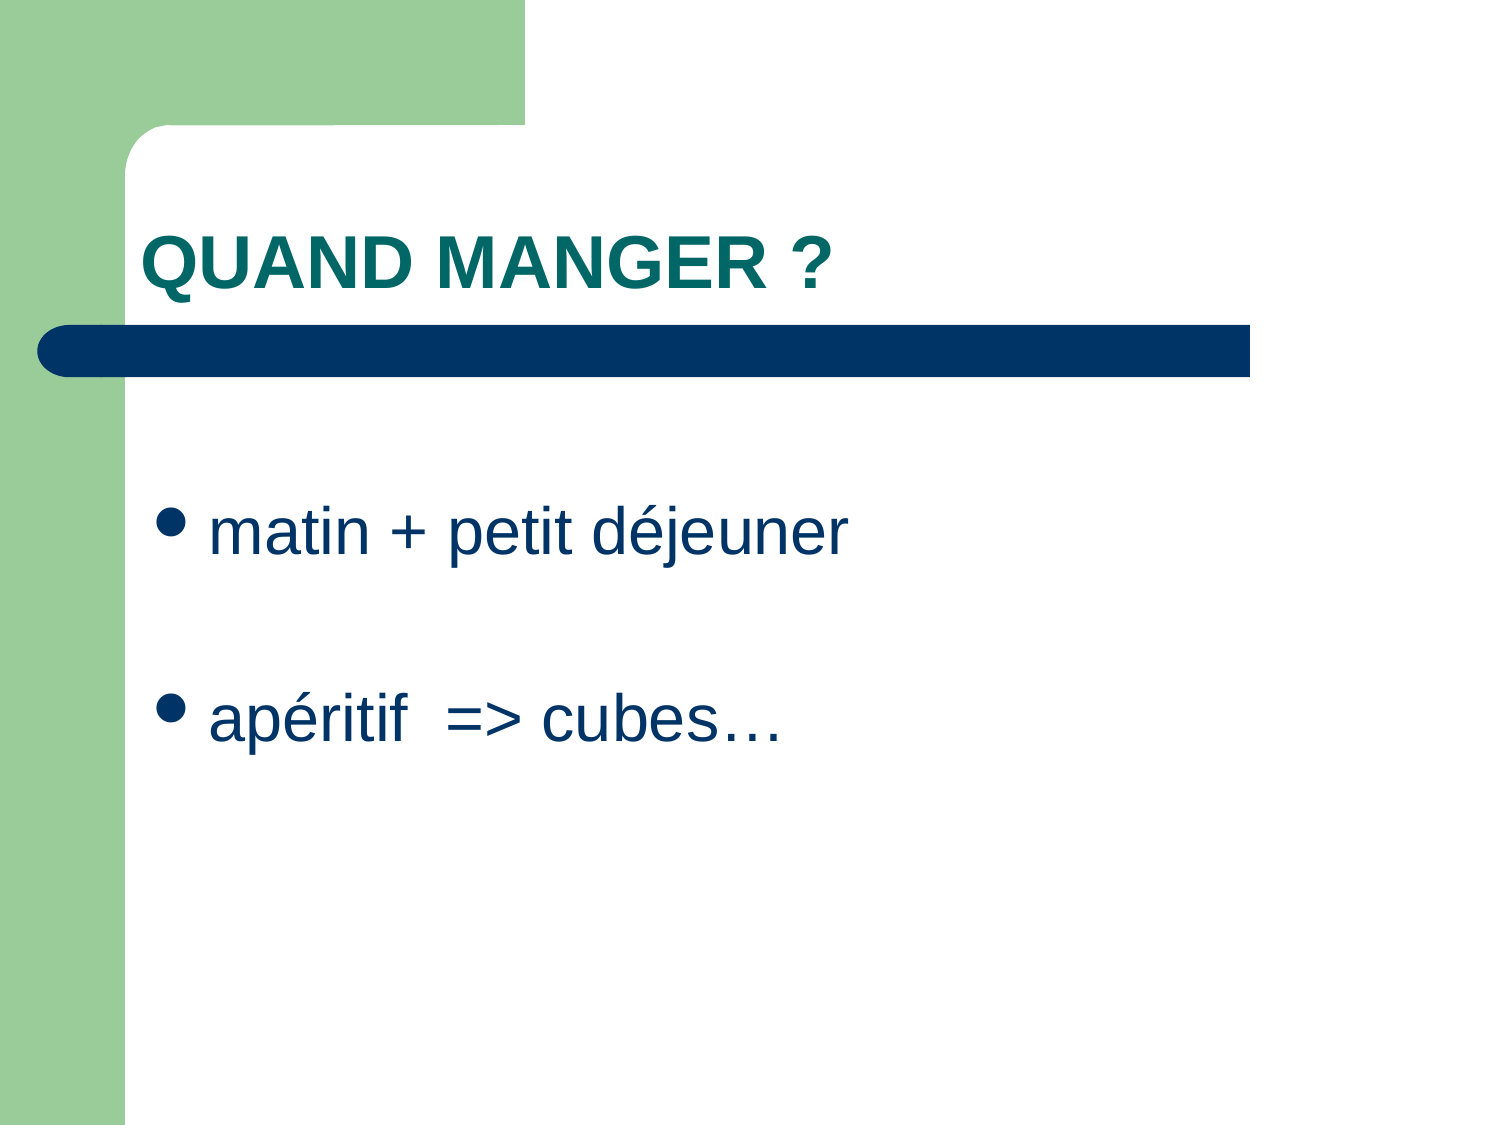

# QUAND MANGER ?
matin + petit déjeuner
apéritif => cubes…